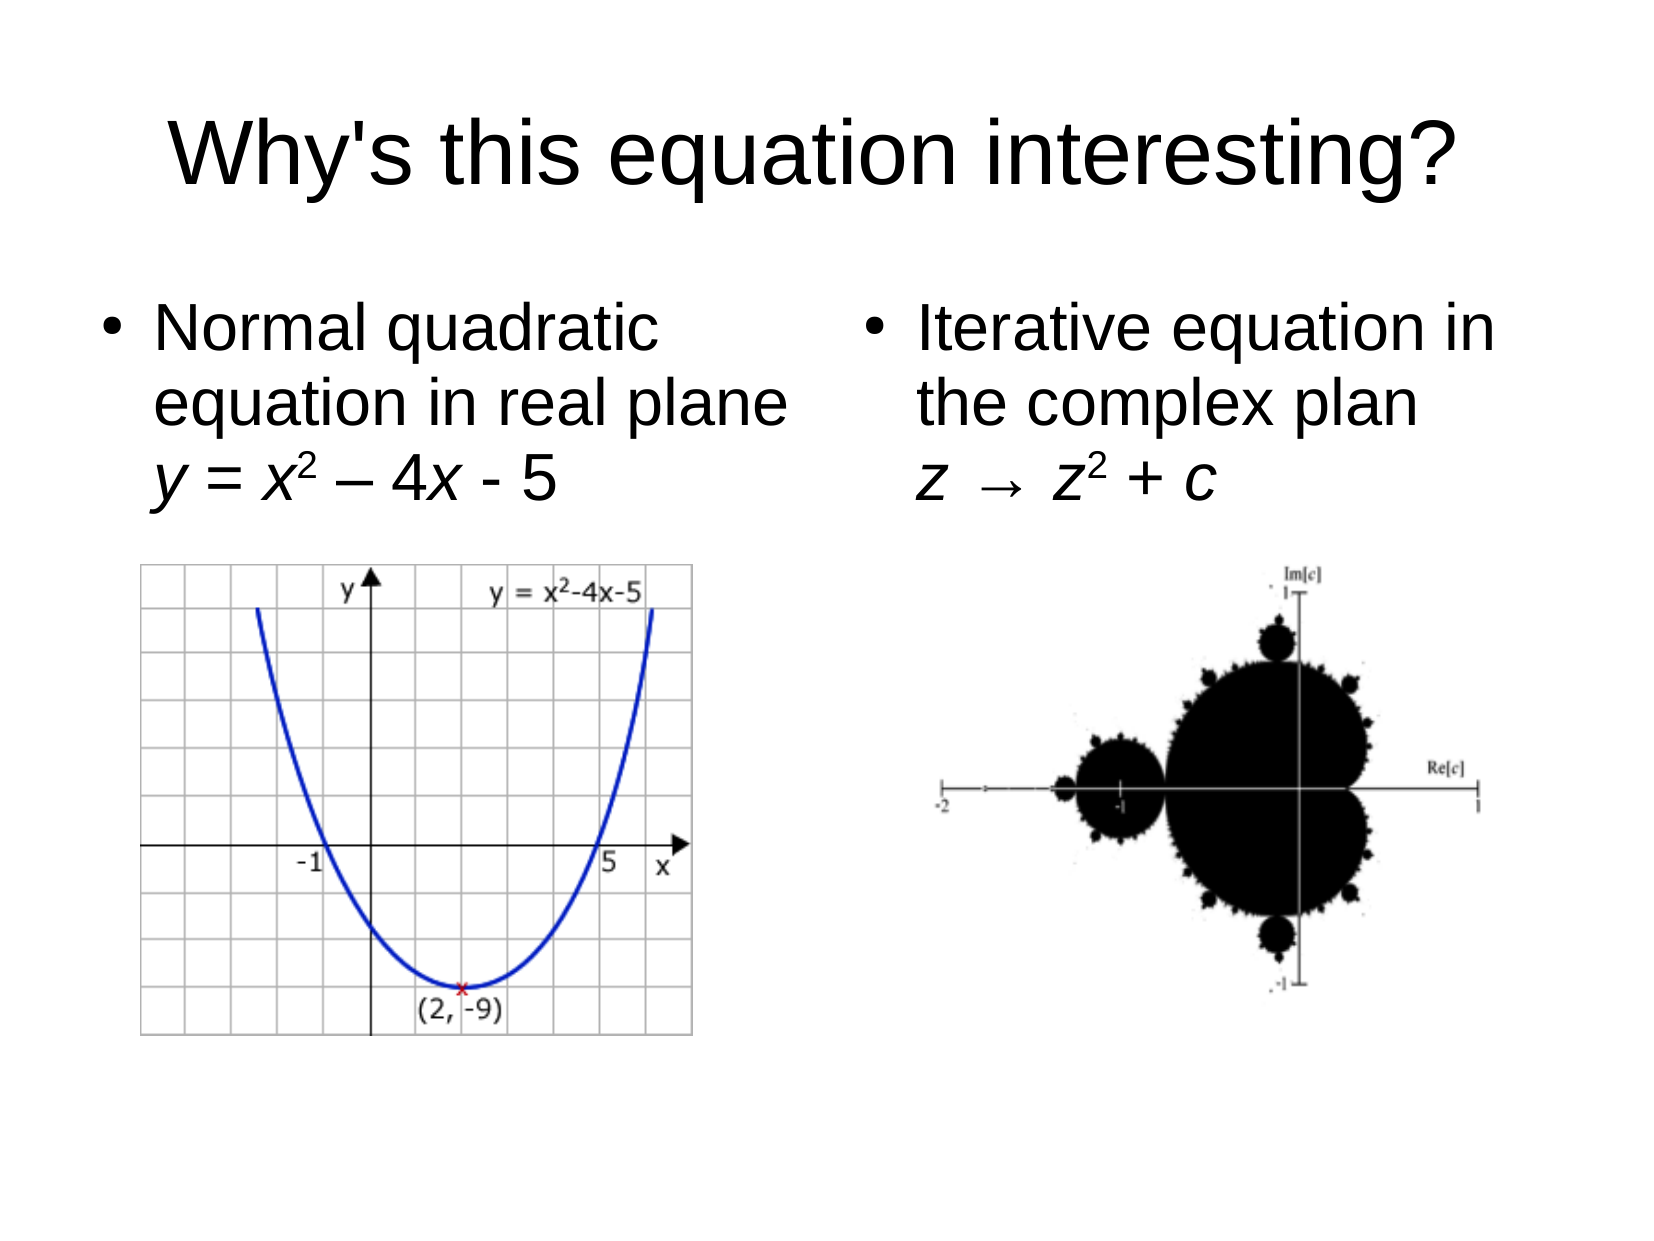

# Why's this equation interesting?
Normal quadratic equation in real plane
y = x2 – 4x - 5
Iterative equation in the complex plan
z → z2 + c